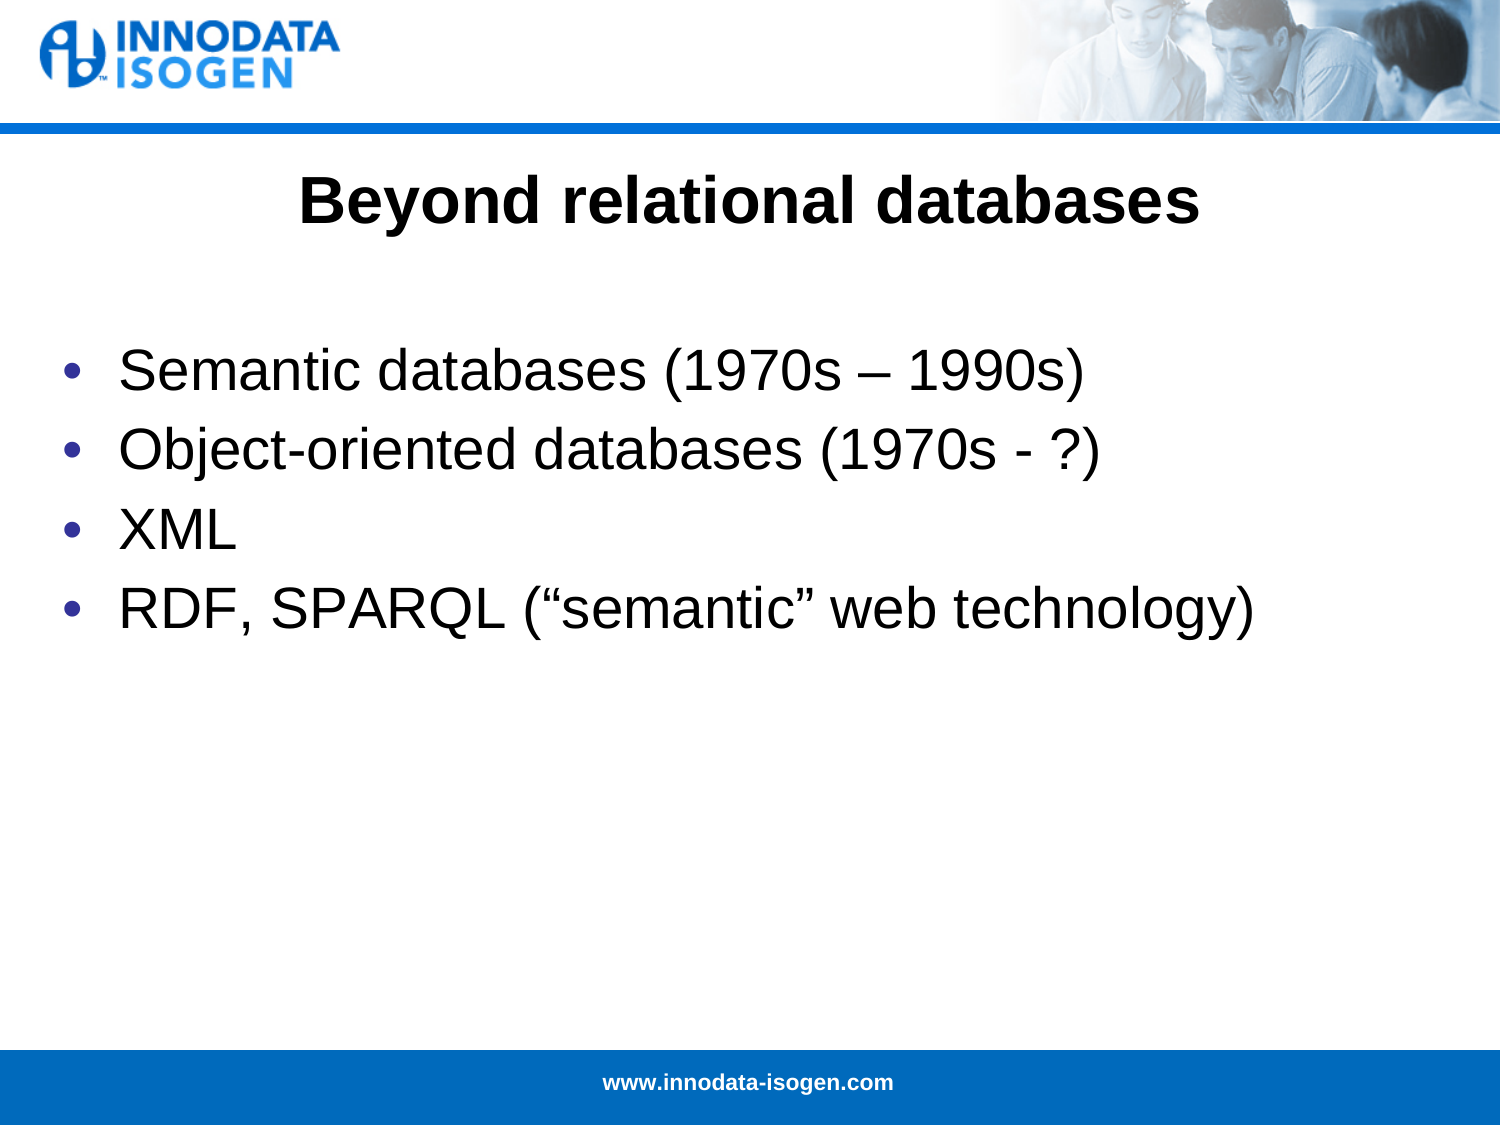

# Beyond relational databases
Semantic databases (1970s – 1990s)
Object-oriented databases (1970s - ?)
XML
RDF, SPARQL (“semantic” web technology)